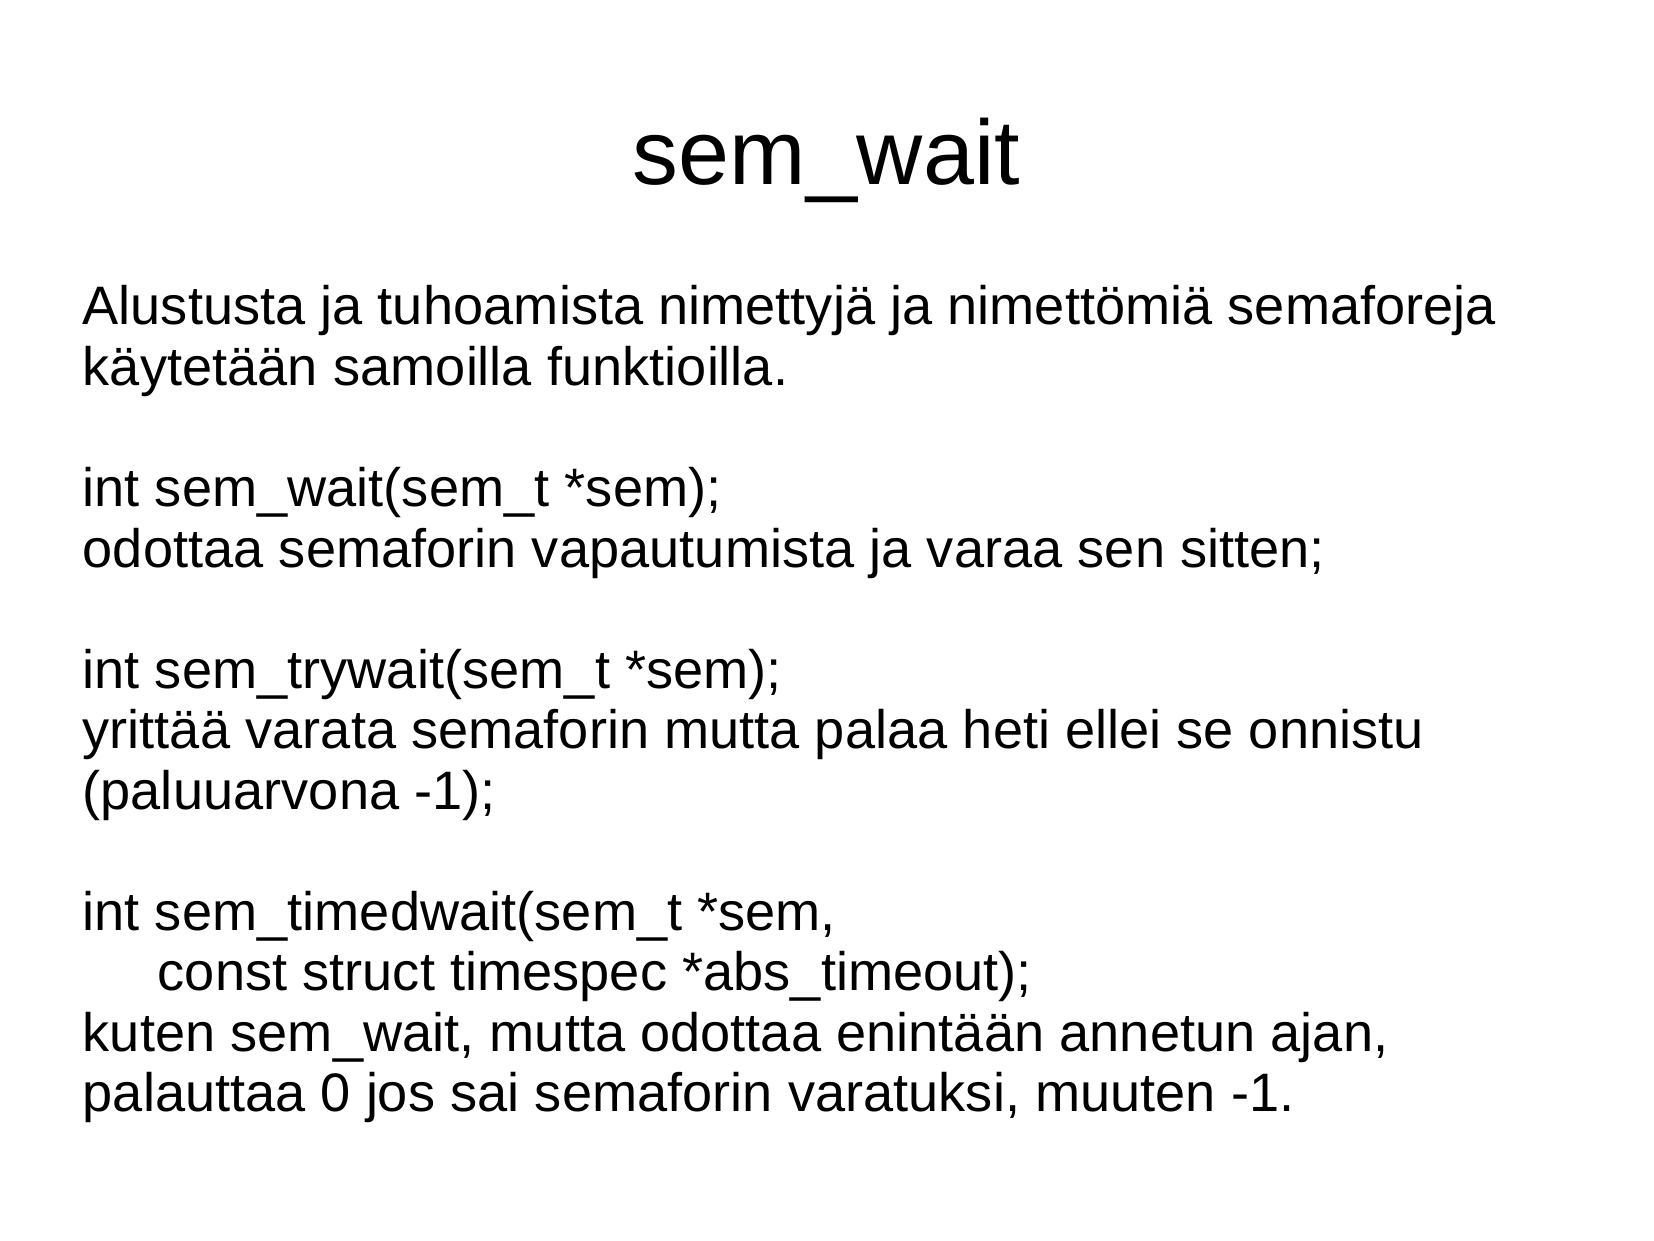

# sem_wait
Alustusta ja tuhoamista nimettyjä ja nimettömiä semaforeja käytetään samoilla funktioilla.
int sem_wait(sem_t *sem);
odottaa semaforin vapautumista ja varaa sen sitten;
int sem_trywait(sem_t *sem);
yrittää varata semaforin mutta palaa heti ellei se onnistu (paluuarvona -1);
int sem_timedwait(sem_t *sem,
	const struct timespec *abs_timeout);
kuten sem_wait, mutta odottaa enintään annetun ajan, palauttaa 0 jos sai semaforin varatuksi, muuten -1.